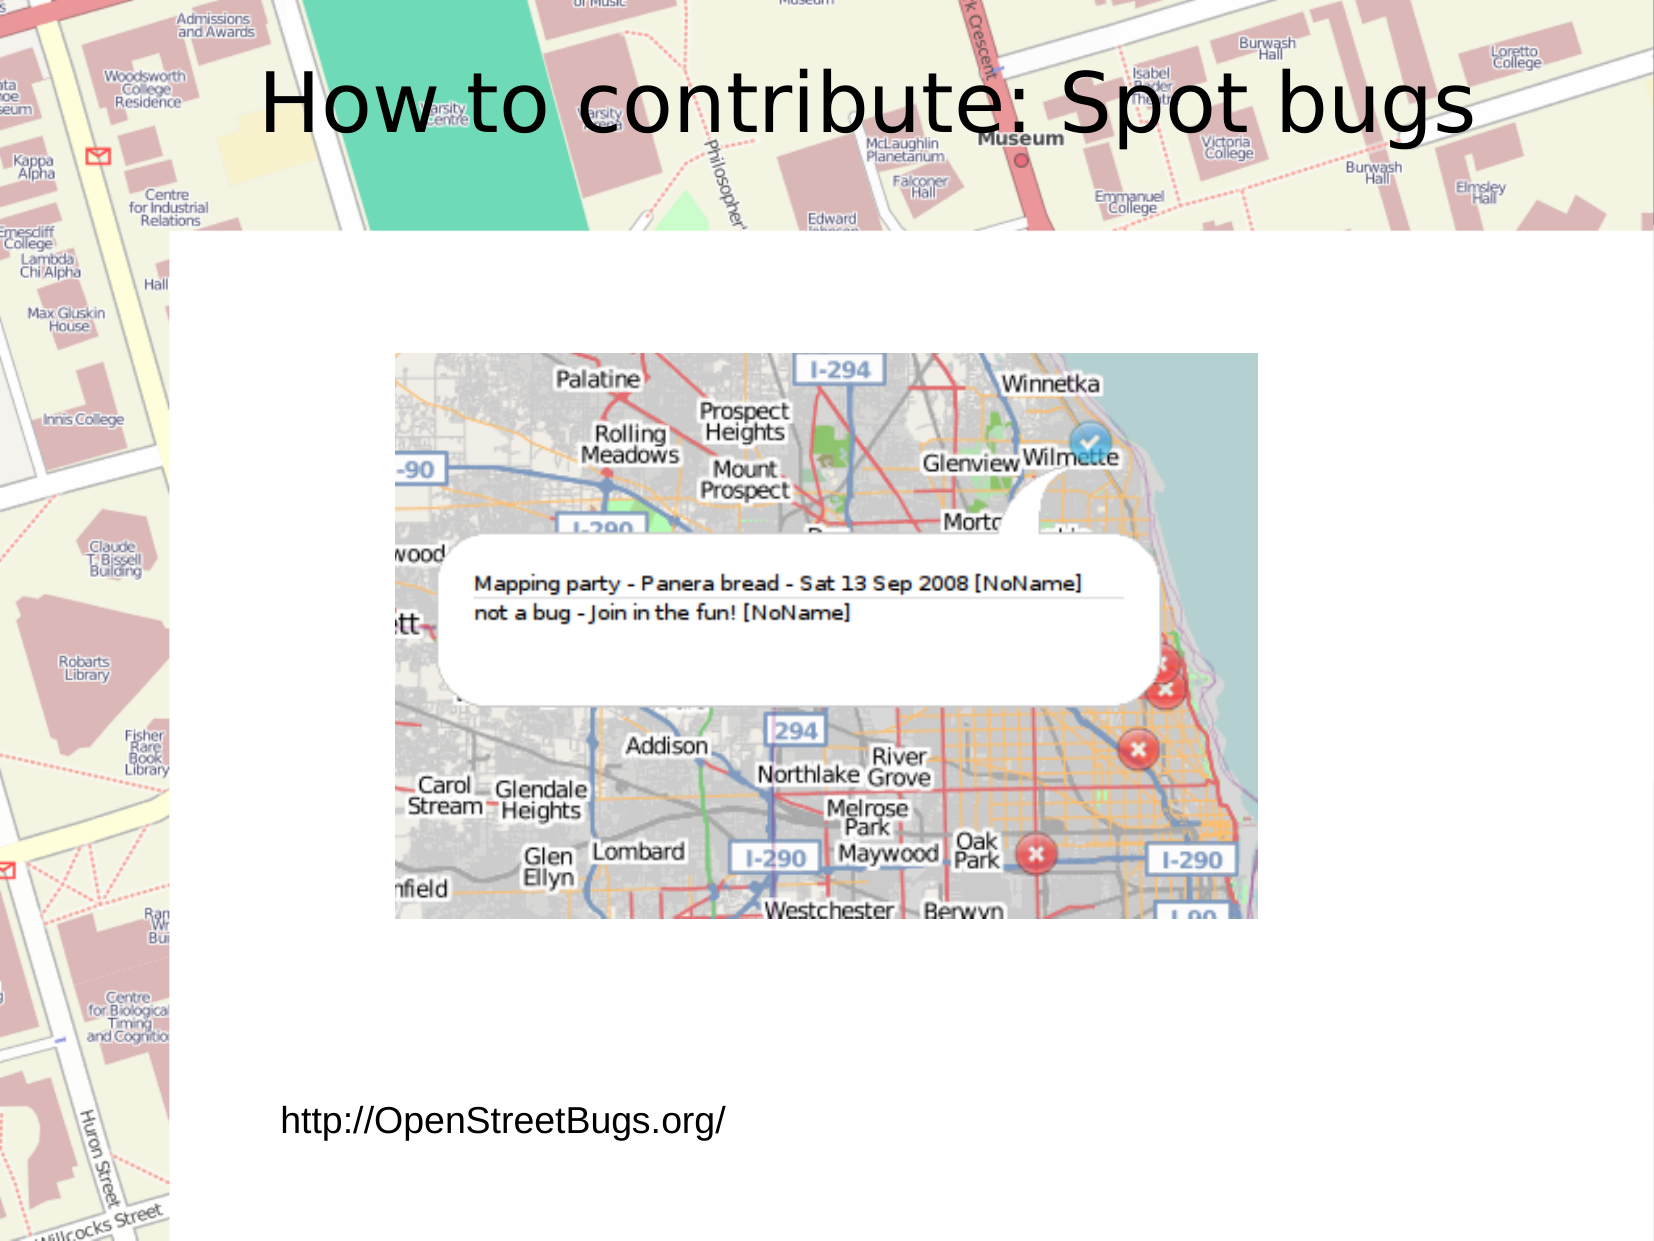

# How to contribute: Spot bugs
http://OpenStreetBugs.org/